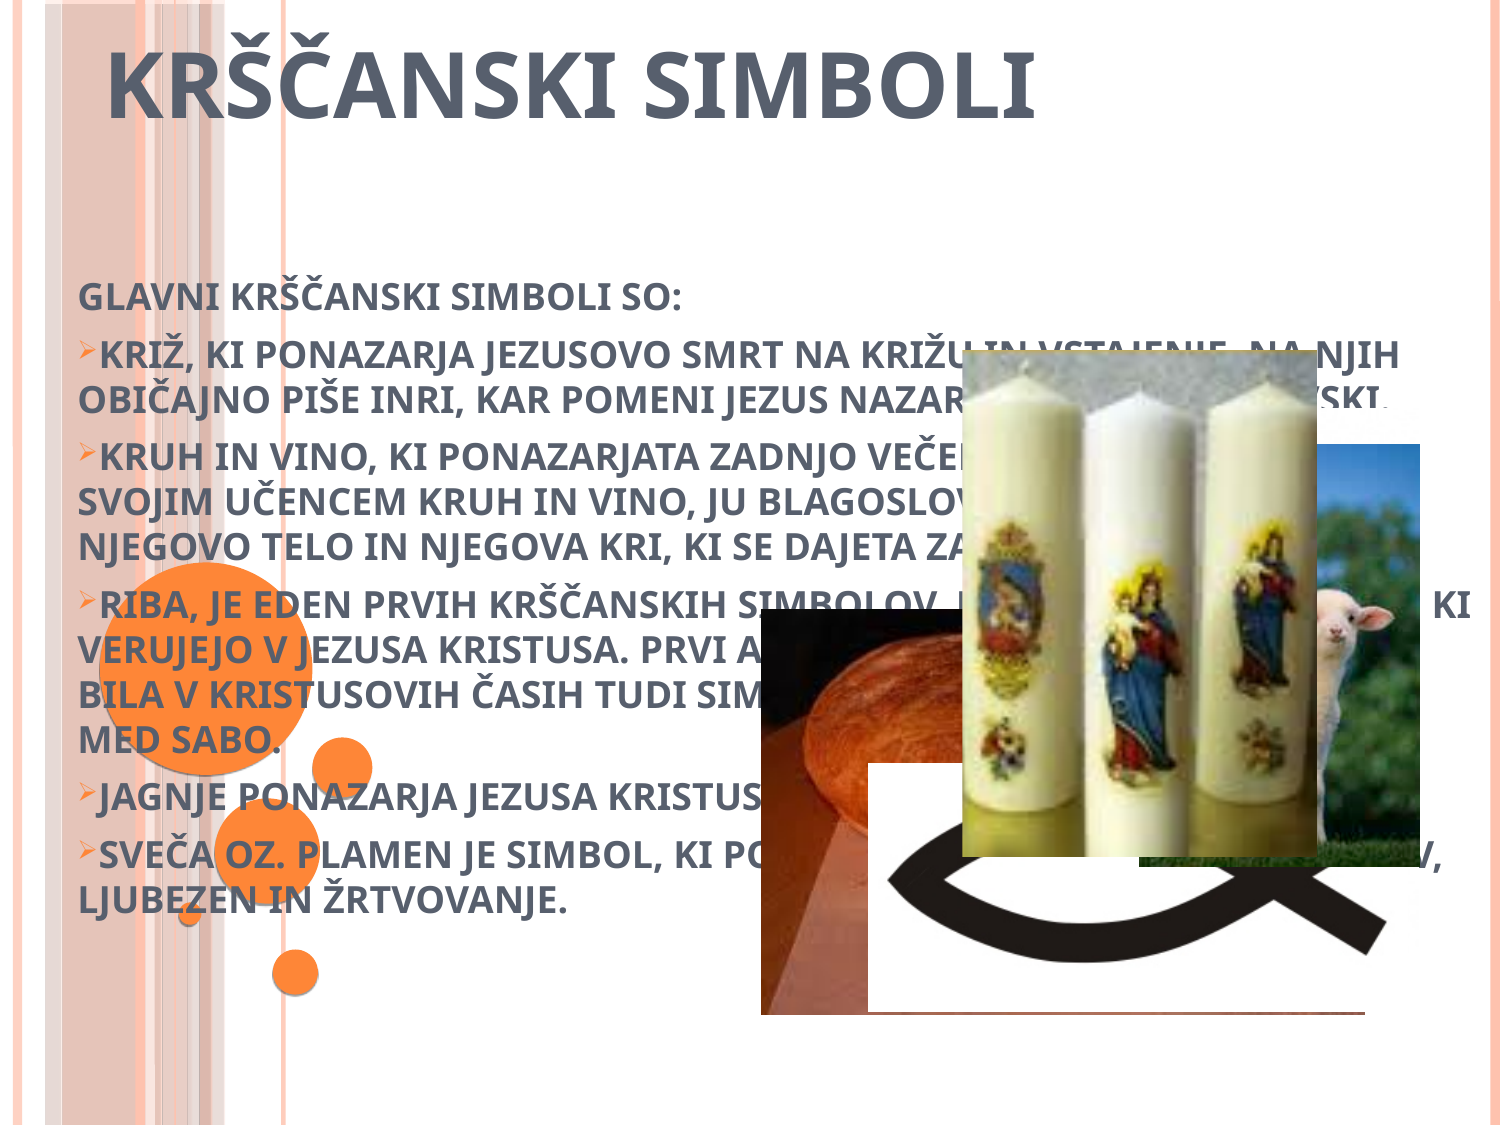

# Krščanski simboli
GLAVNI KRŠČANSKI SIMBOLI SO:
KRIŽ, KI PONAZARJA JEZUSOVO SMRT NA KRIŽU IN VSTAJENJE, NA NJIH OBIČAJNO PIŠE INRI, KAR POMENI JEZUS NAZAREČAN KRALJ JUDOVSKI.
KRUH IN VINO, KI PONAZARJATA ZADNJO VEČERJO, KO JE JEZUS DAL SVOJIM UČENCEM KRUH IN VINO, JU BLAGOSLOVIL IN REKEL, DA JE TO NJEGOVO TELO IN NJEGOVA KRI, KI SE DAJETA ZANJE.
RIBA, JE EDEN PRVIH KRŠČANSKIH SIMBOLOV, KI SIMBOLIZIRAJO LJUDI, KI VERUJEJO V JEZUSA KRISTUSA. PRVI APOSTOLI SO BILI RIBIČI, RIBA PA JE BILA V KRISTUSOVIH ČASIH TUDI SIMBOL PREPOZNAVANJA KRISTJANOV MED SABO.
JAGNJE PONAZARJA JEZUSA KRISTUSA.
SVEČA OZ. PLAMEN JE SIMBOL, KI PONAZARJA OČIŠČENJE, RAZSVETLITEV, LJUBEZEN IN ŽRTVOVANJE.